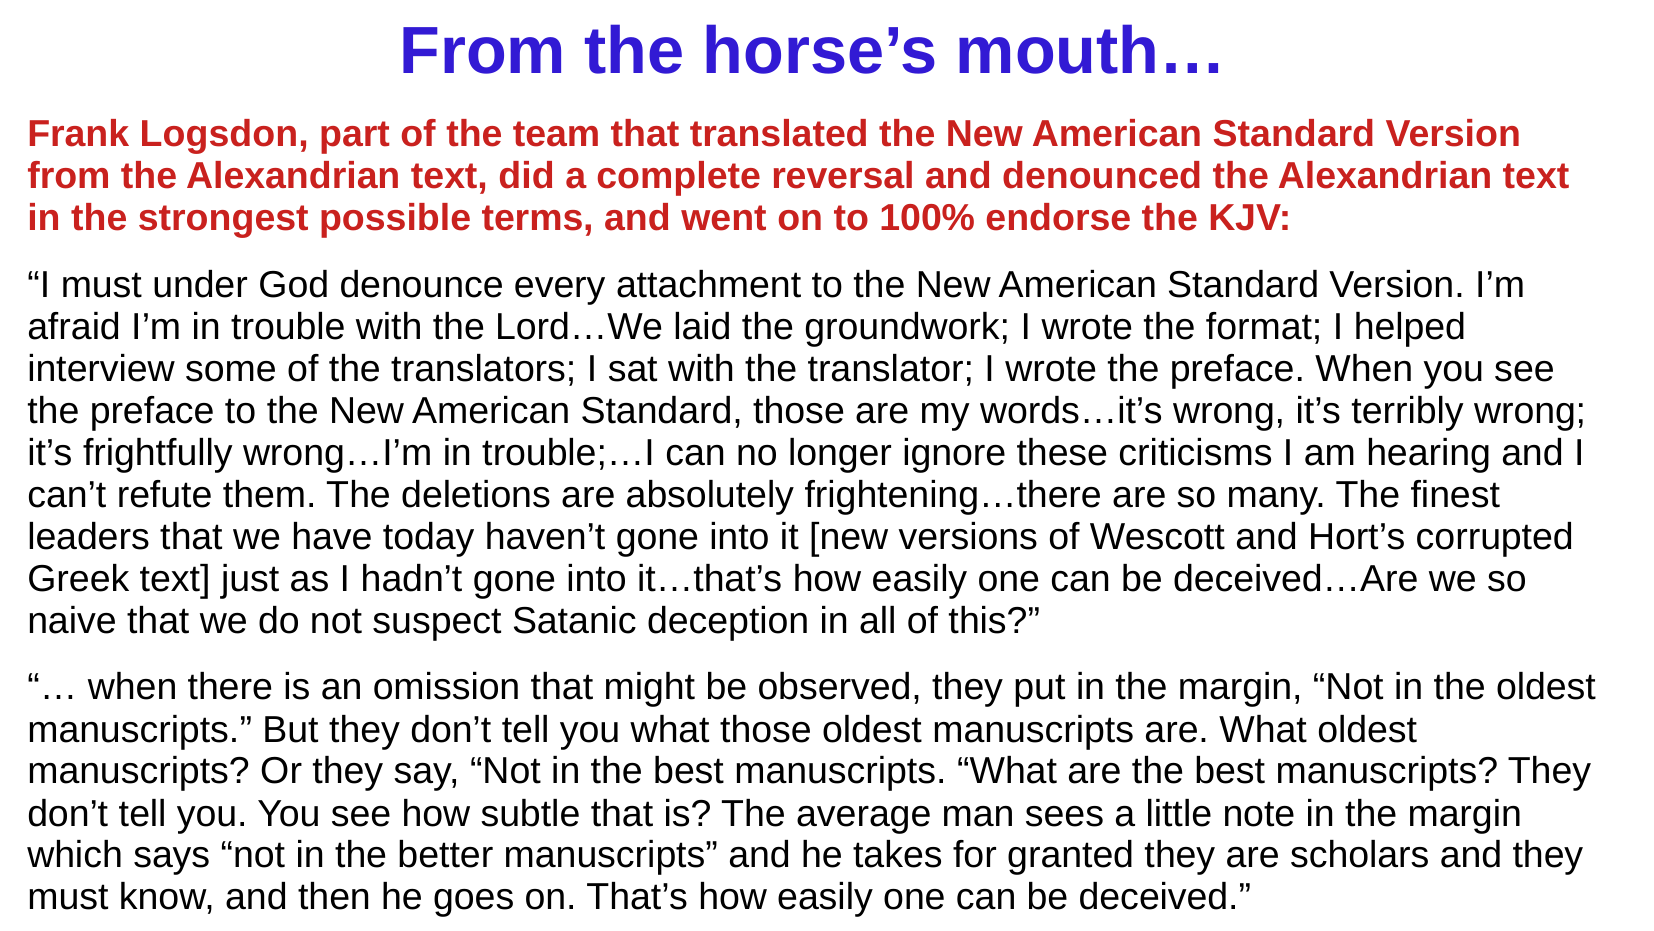

From the horse’s mouth…
Frank Logsdon, part of the team that translated the New American Standard Version from the Alexandrian text, did a complete reversal and denounced the Alexandrian text in the strongest possible terms, and went on to 100% endorse the KJV:
“I must under God denounce every attachment to the New American Standard Version. I’m afraid I’m in trouble with the Lord…We laid the groundwork; I wrote the format; I helped interview some of the translators; I sat with the translator; I wrote the preface. When you see the preface to the New American Standard, those are my words…it’s wrong, it’s terribly wrong; it’s frightfully wrong…I’m in trouble;…I can no longer ignore these criticisms I am hearing and I can’t refute them. The deletions are absolutely frightening…there are so many. The finest leaders that we have today haven’t gone into it [new versions of Wescott and Hort’s corrupted Greek text] just as I hadn’t gone into it…that’s how easily one can be deceived…Are we so naive that we do not suspect Satanic deception in all of this?”
“… when there is an omission that might be observed, they put in the margin, “Not in the oldest manuscripts.” But they don’t tell you what those oldest manuscripts are. What oldest manuscripts? Or they say, “Not in the best manuscripts. “What are the best manuscripts? They don’t tell you. You see how subtle that is? The average man sees a little note in the margin which says “not in the better manuscripts” and he takes for granted they are scholars and they must know, and then he goes on. That’s how easily one can be deceived.”